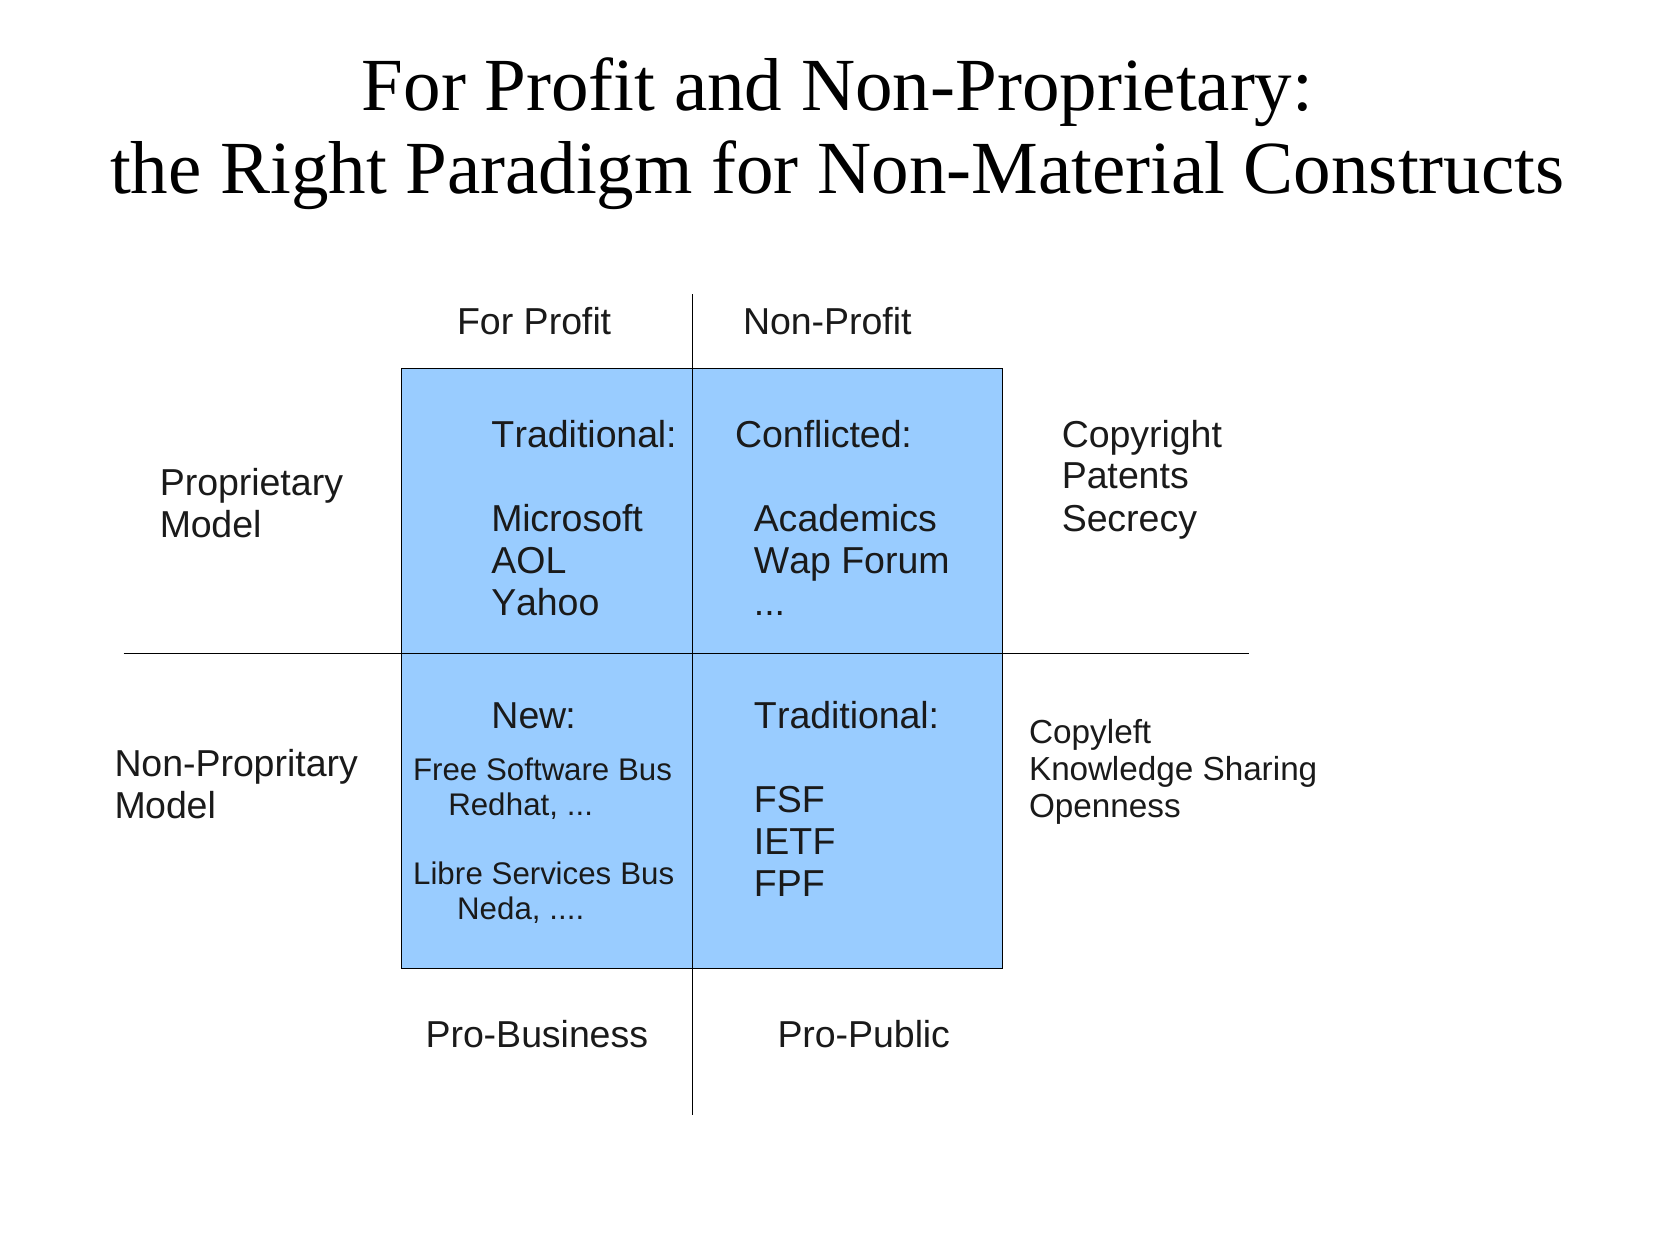

# For Profit and Non-Proprietary: the Right Paradigm for Non-Material Constructs